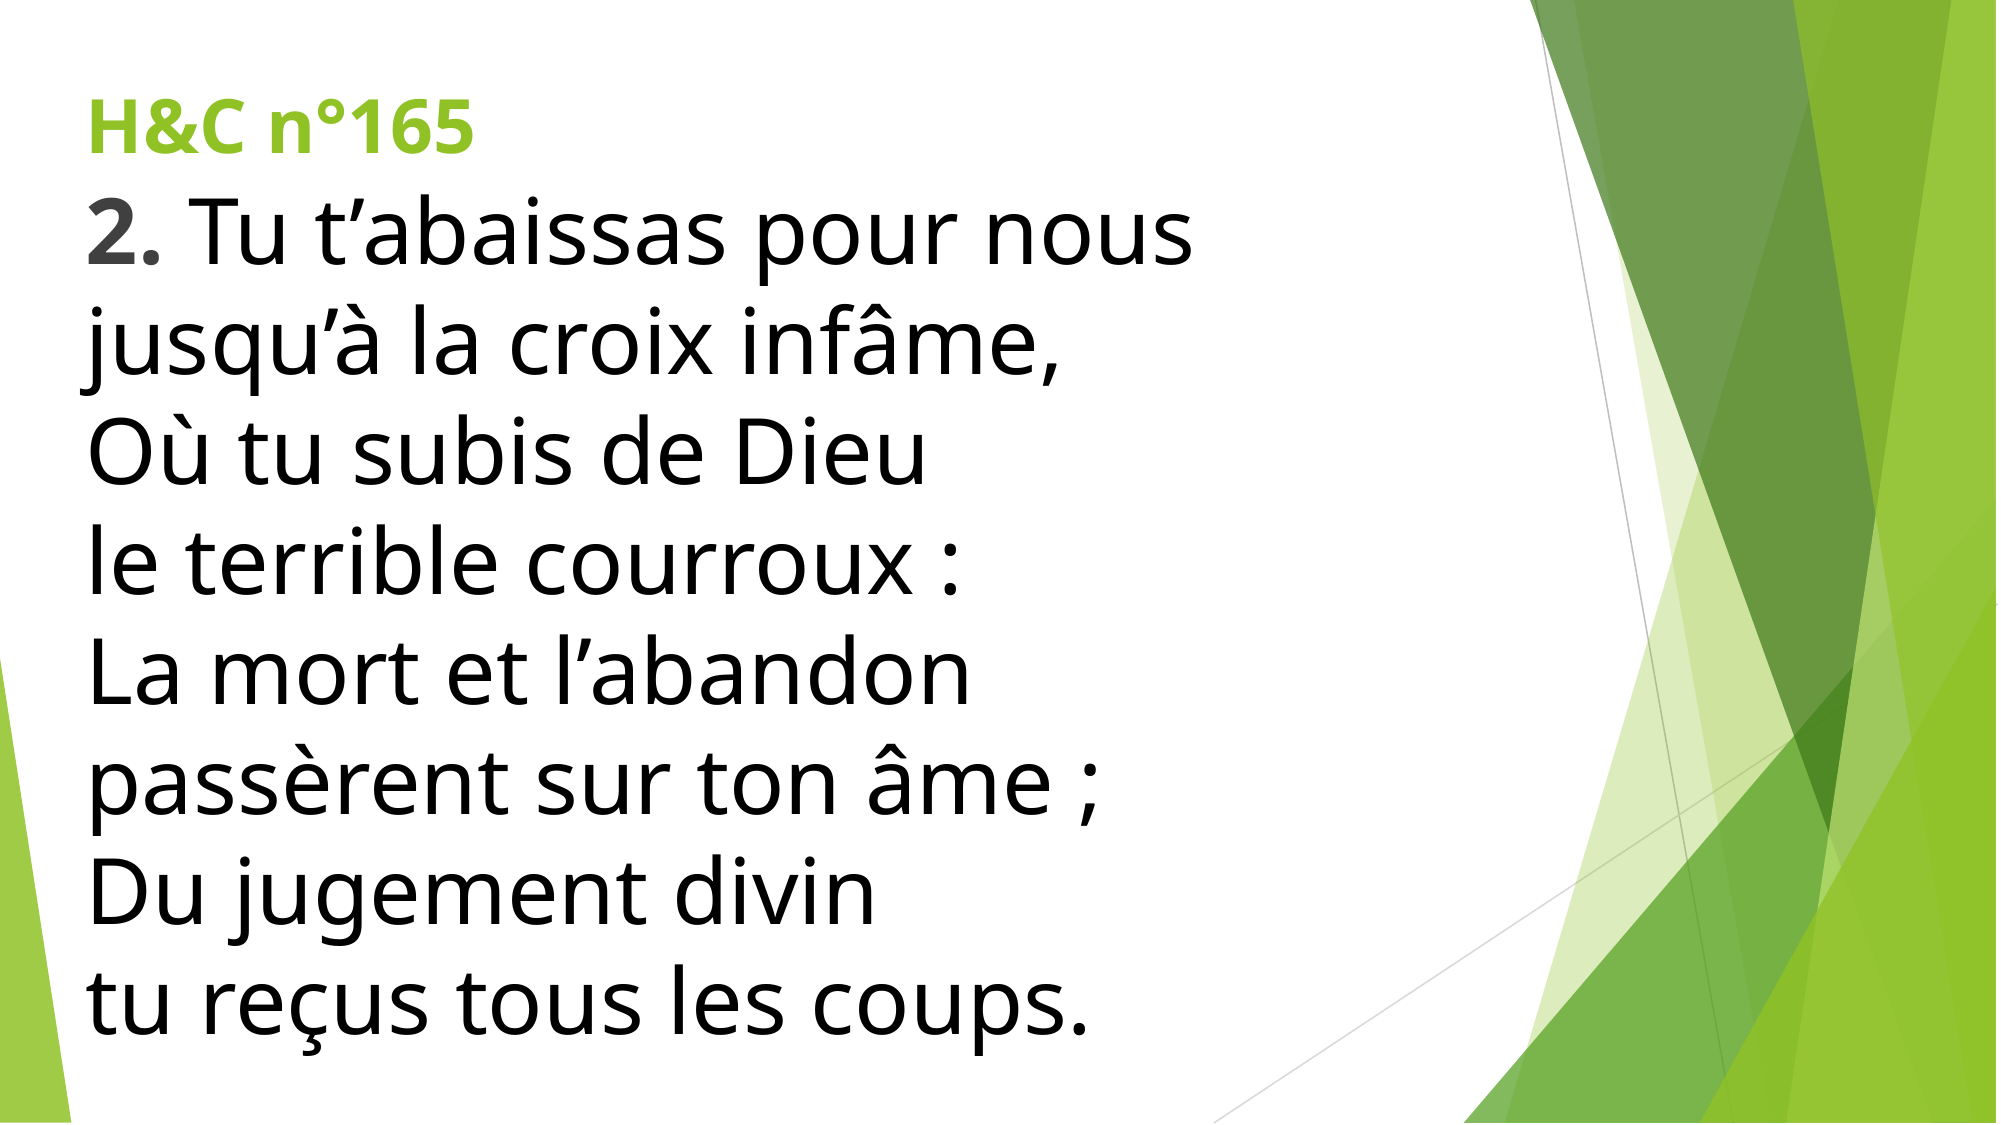

H&C n°165
2. Tu t’abaissas pour nous
jusqu’à la croix infâme,
Où tu subis de Dieu
le terrible courroux :
La mort et l’abandon
passèrent sur ton âme ;
Du jugement divin
tu reçus tous les coups.